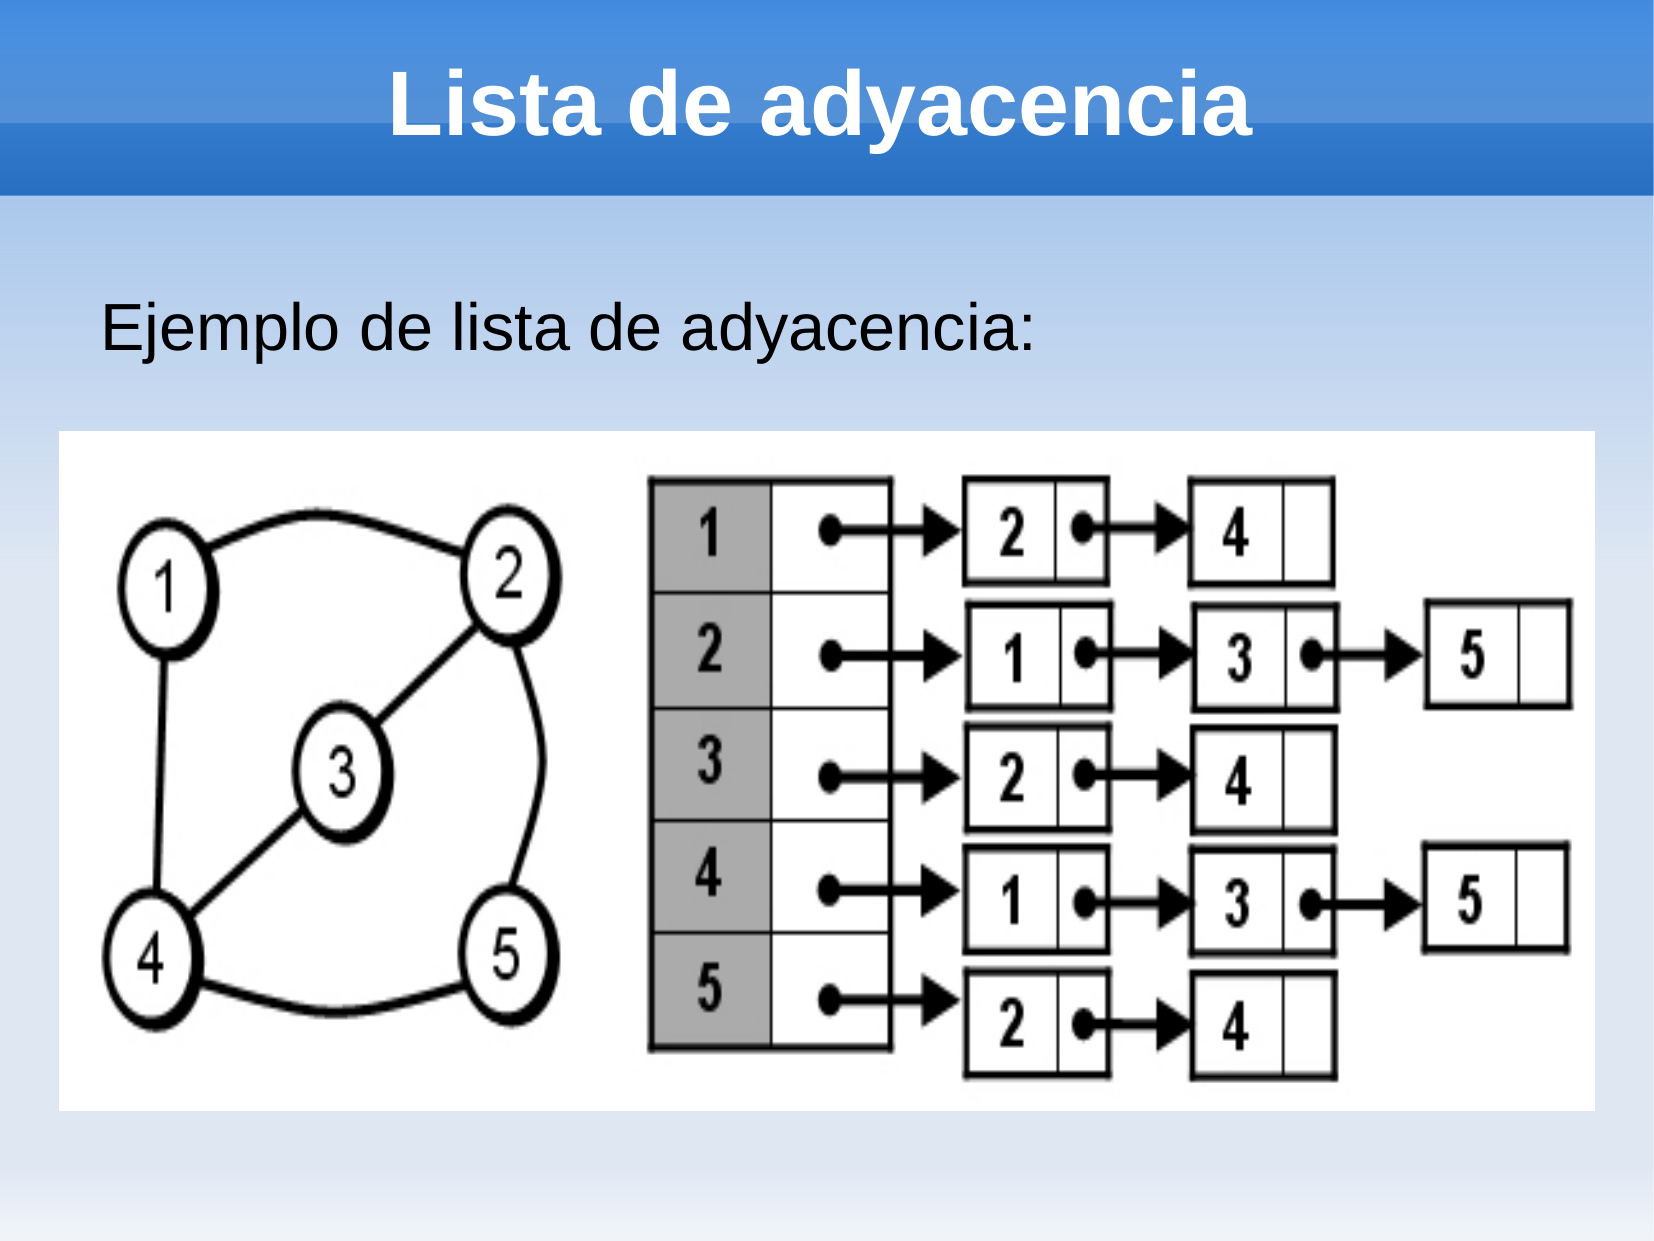

# Lista de adyacencia
Ejemplo de lista de adyacencia: